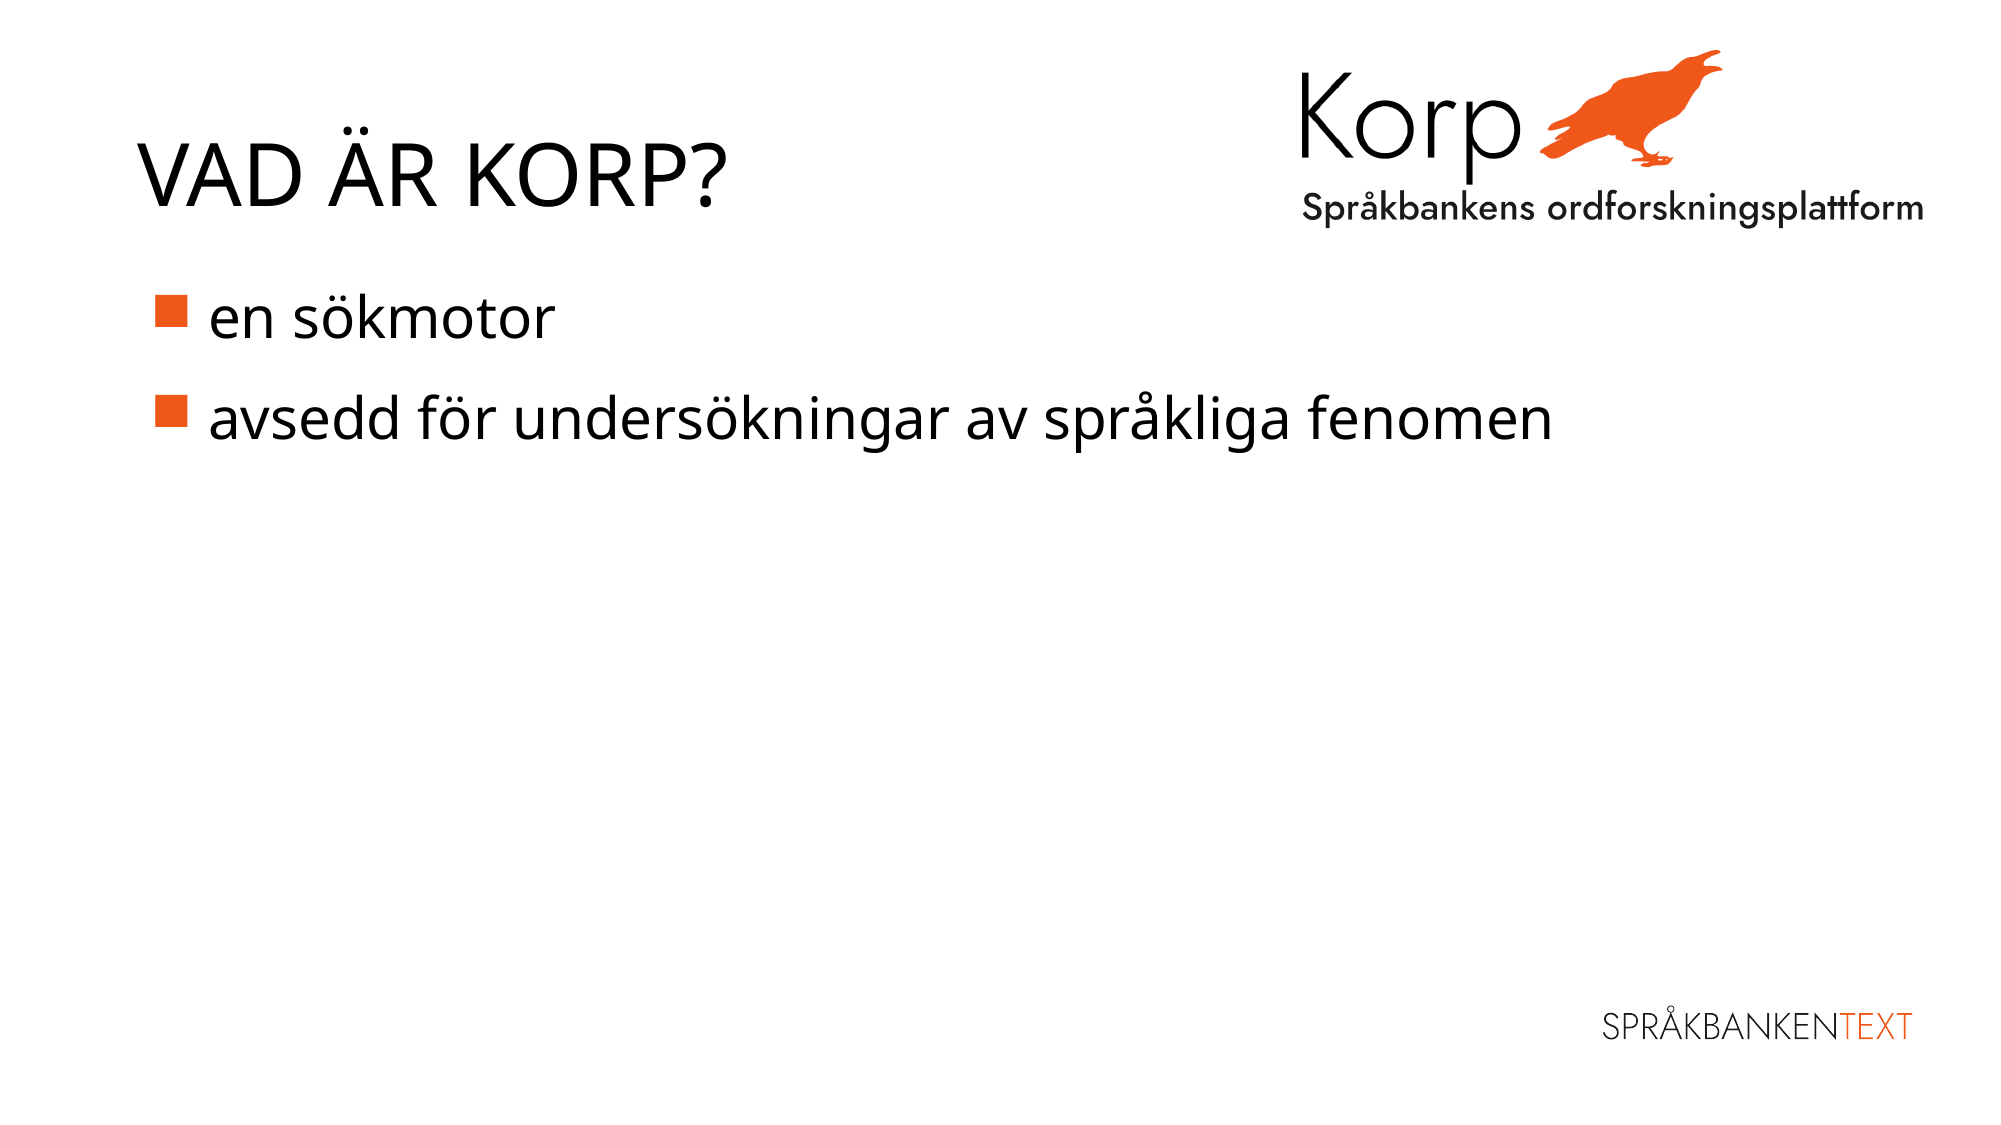

# Vad är Korp?
en sökmotor
avsedd för undersökningar av språkliga fenomen